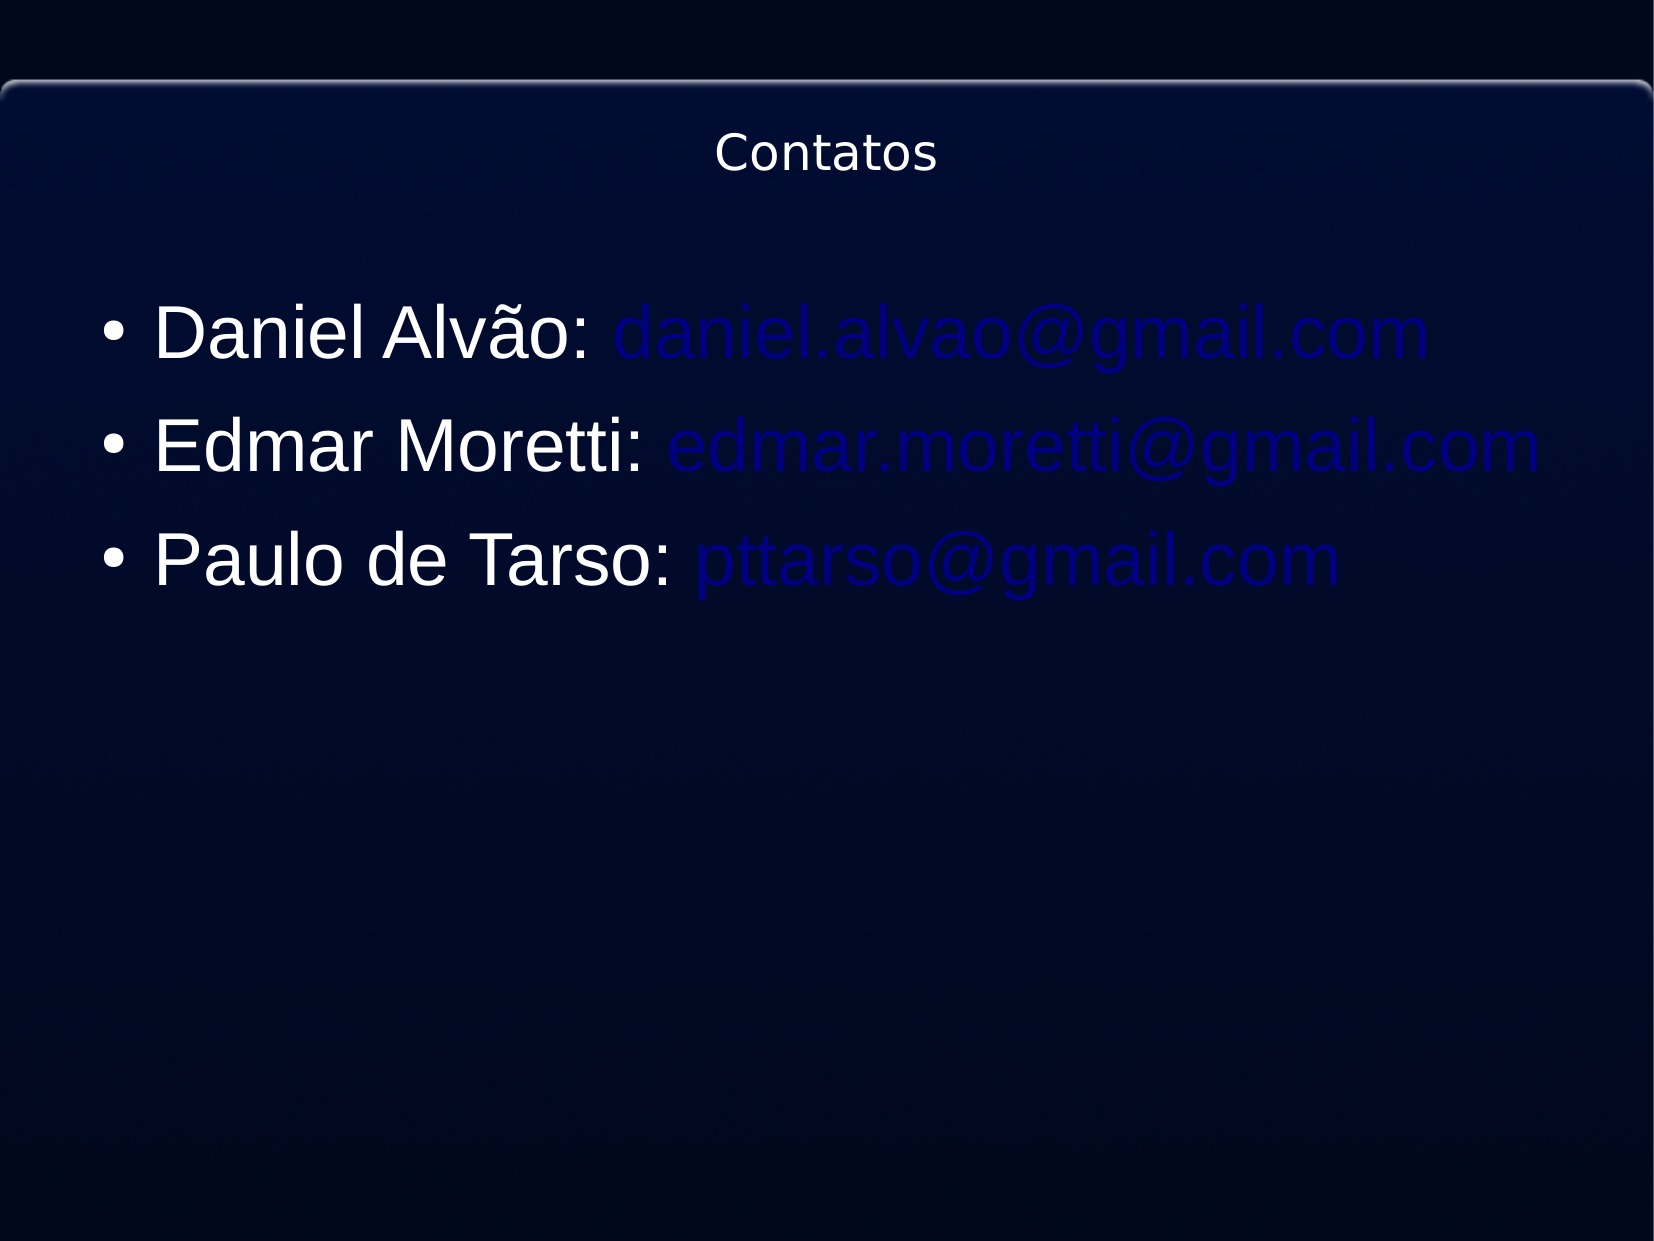

# Contatos
Daniel Alvão: daniel.alvao@gmail.com
Edmar Moretti: edmar.moretti@gmail.com
Paulo de Tarso: pttarso@gmail.com